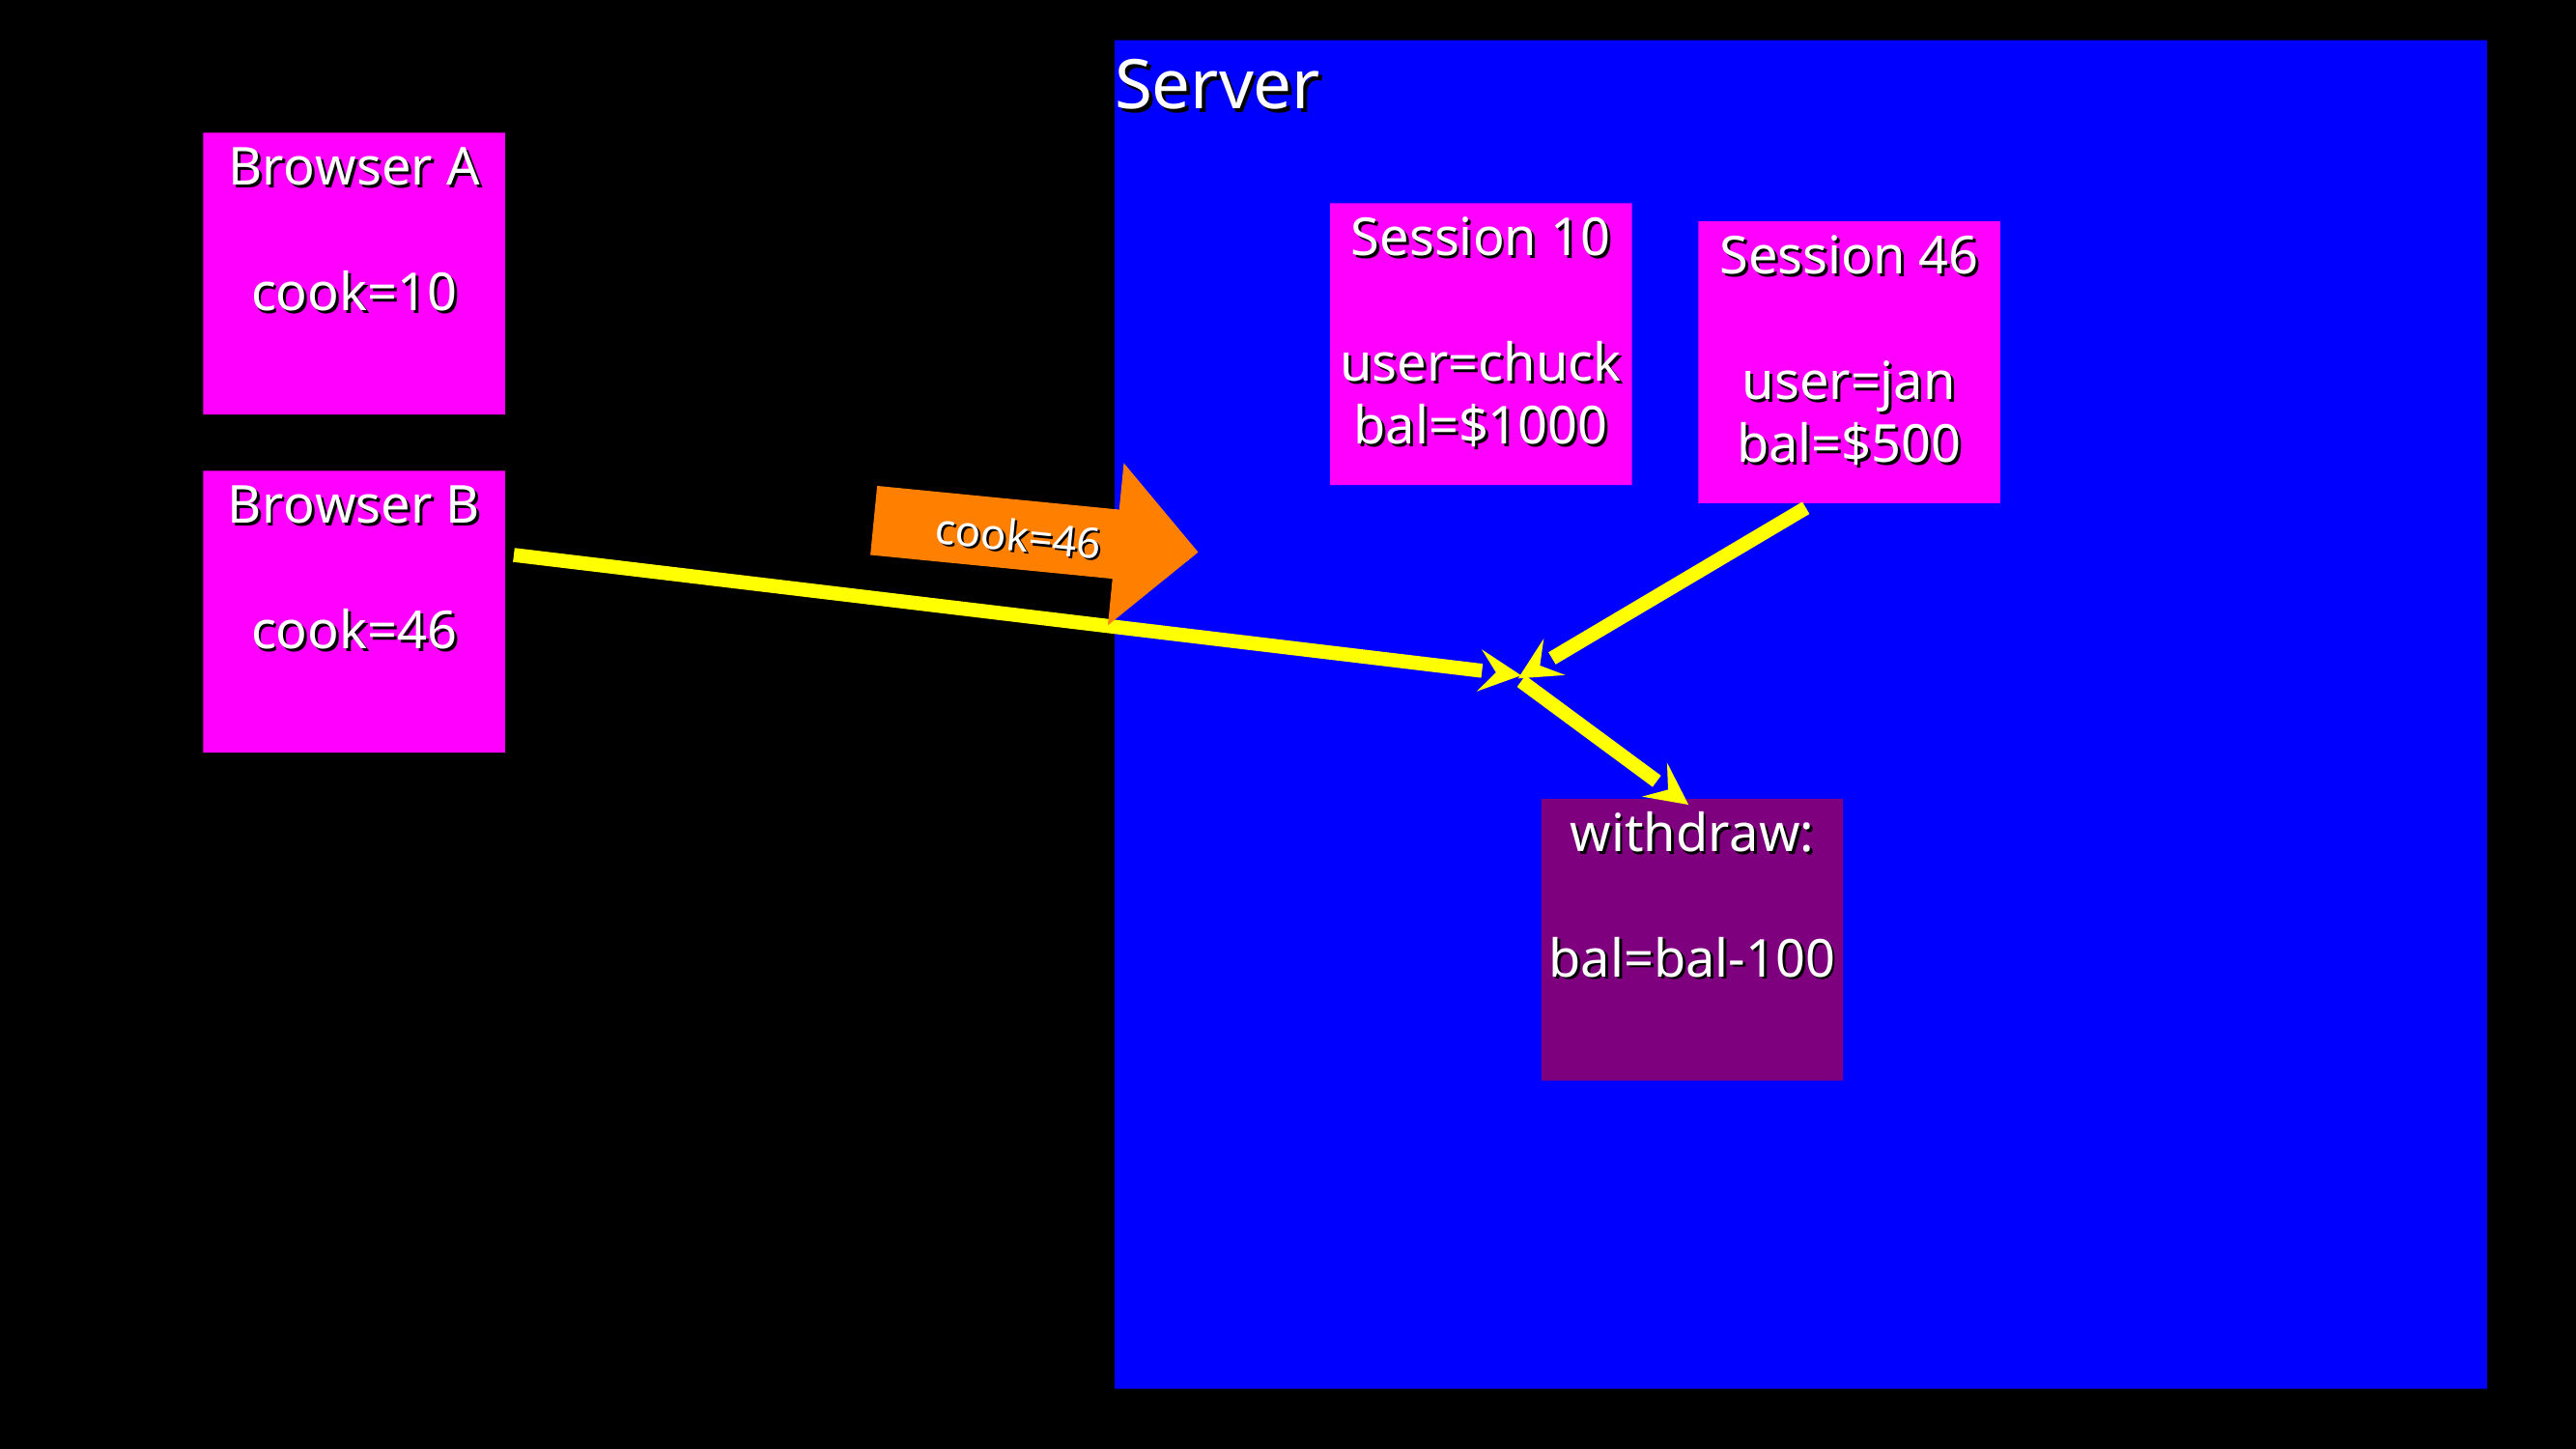

Server
Browser A
cook=10
Session 10
user=chuck
bal=$1000
Session 46
user=jan
bal=$500
cook=46
Browser B
cook=46
withdraw:
bal=bal-100